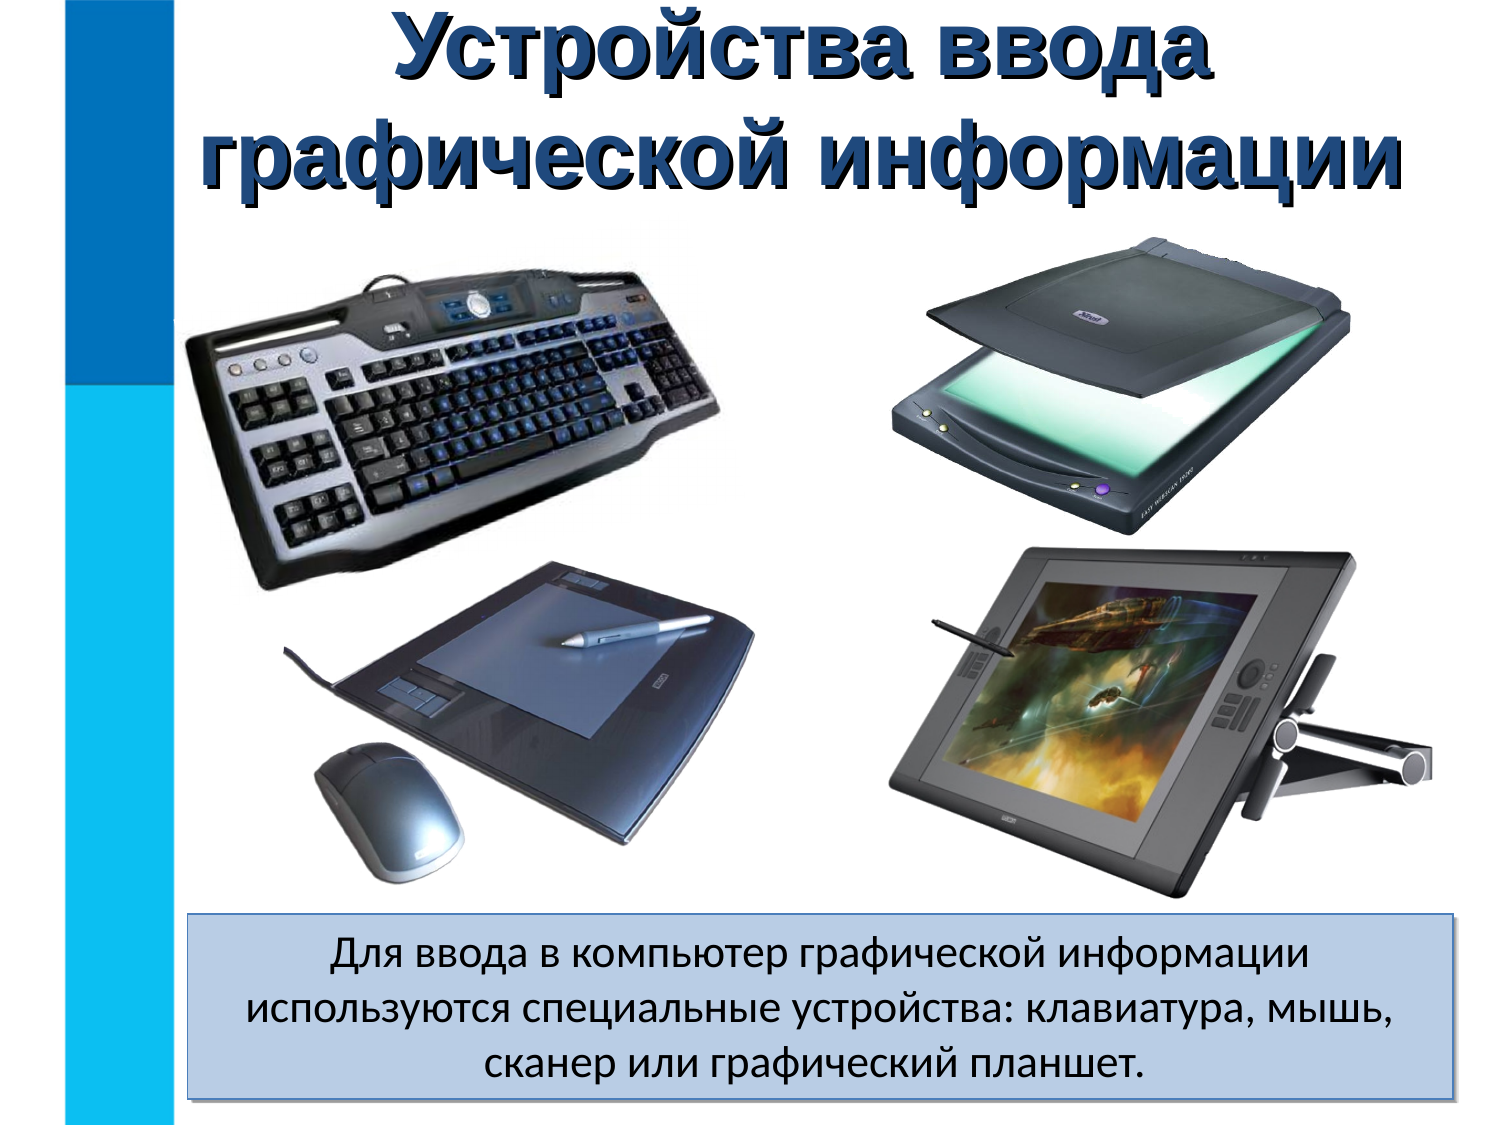

# Устройства ввода графической информации
Для ввода в компьютер графической информации используются специальные устройства: клавиатура, мышь, сканер или графический планшет.